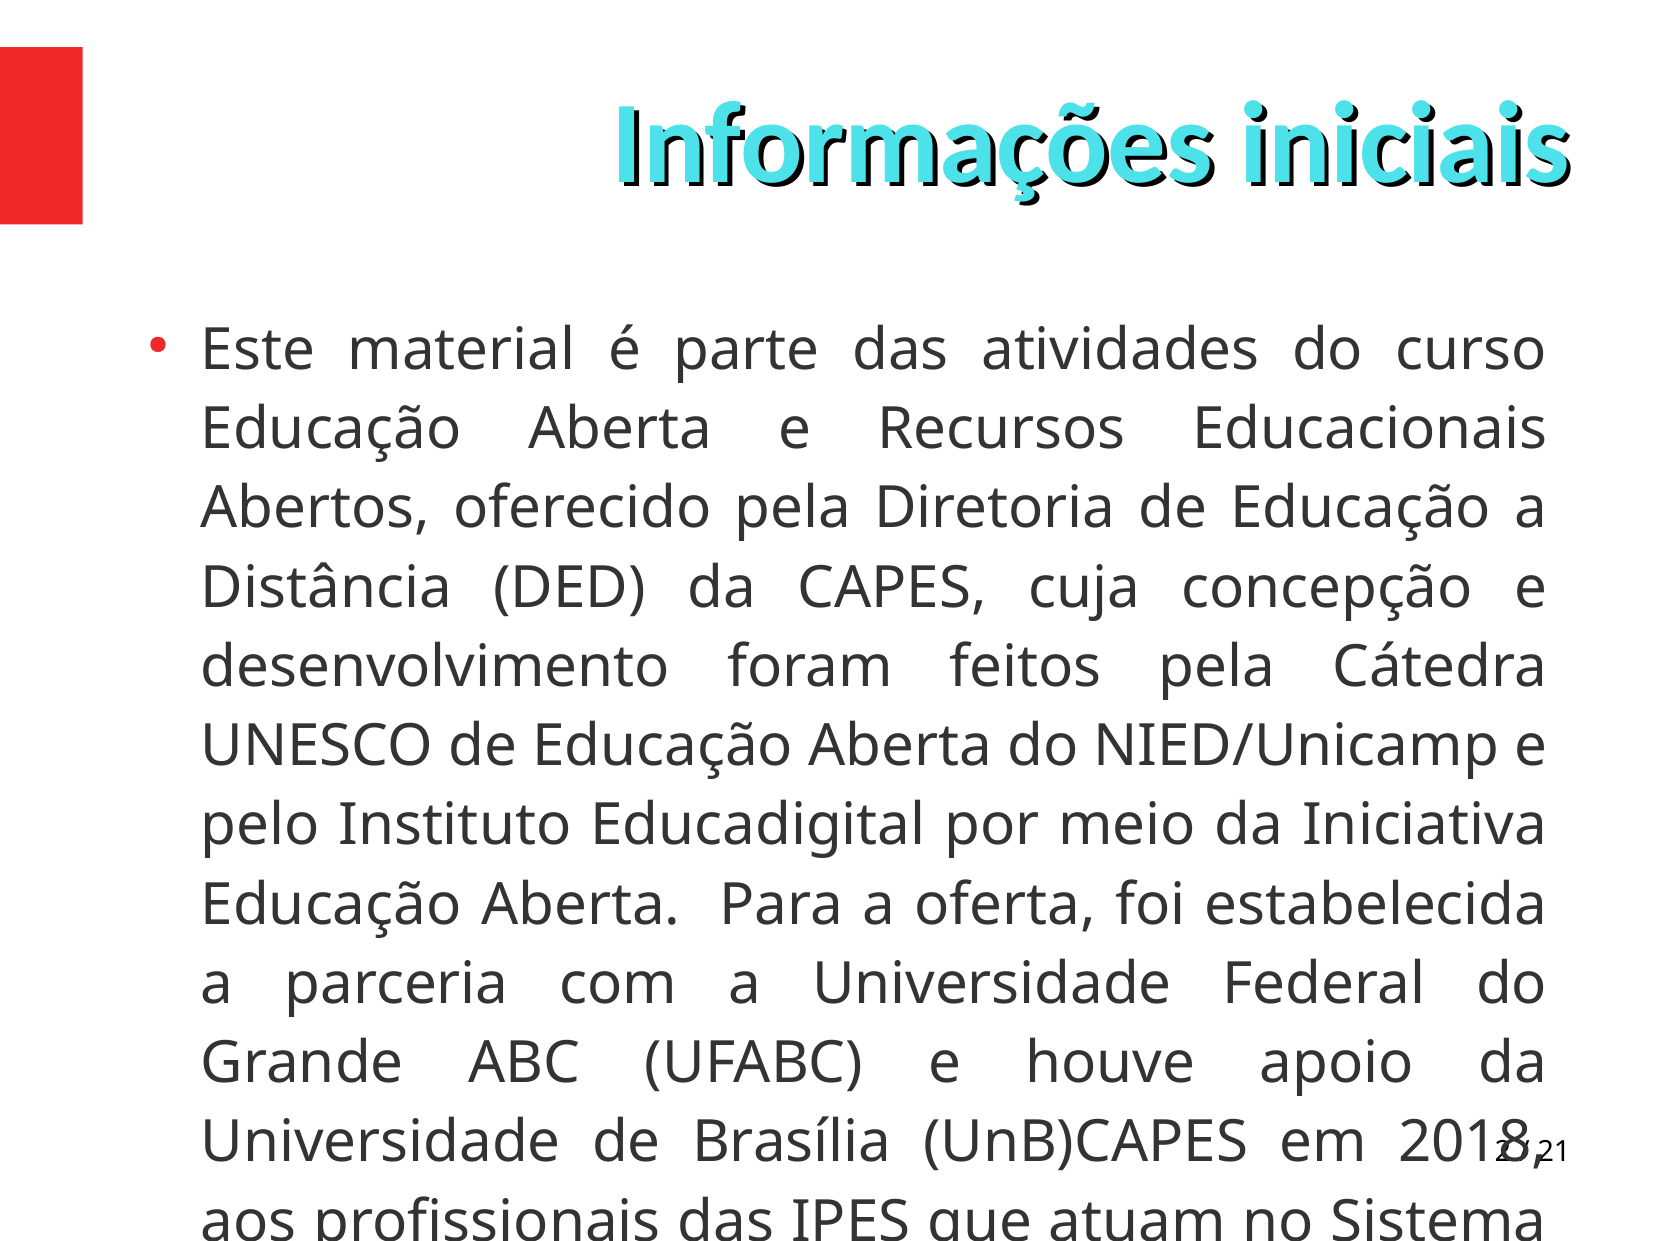

# Informações iniciais
Este material é parte das atividades do curso Educação Aberta e Recursos Educacionais Abertos, oferecido pela Diretoria de Educação a Distância (DED) da CAPES, cuja concepção e desenvolvimento foram feitos pela Cátedra UNESCO de Educação Aberta do NIED/Unicamp e pelo Instituto Educadigital por meio da Iniciativa Educação Aberta. Para a oferta, foi estabelecida a parceria com a Universidade Federal do Grande ABC (UFABC) e houve apoio da Universidade de Brasília (UnB)CAPES em 2018, aos profissionais das IPES que atuam no Sistema UAB. https://cursorea.net.br/
2